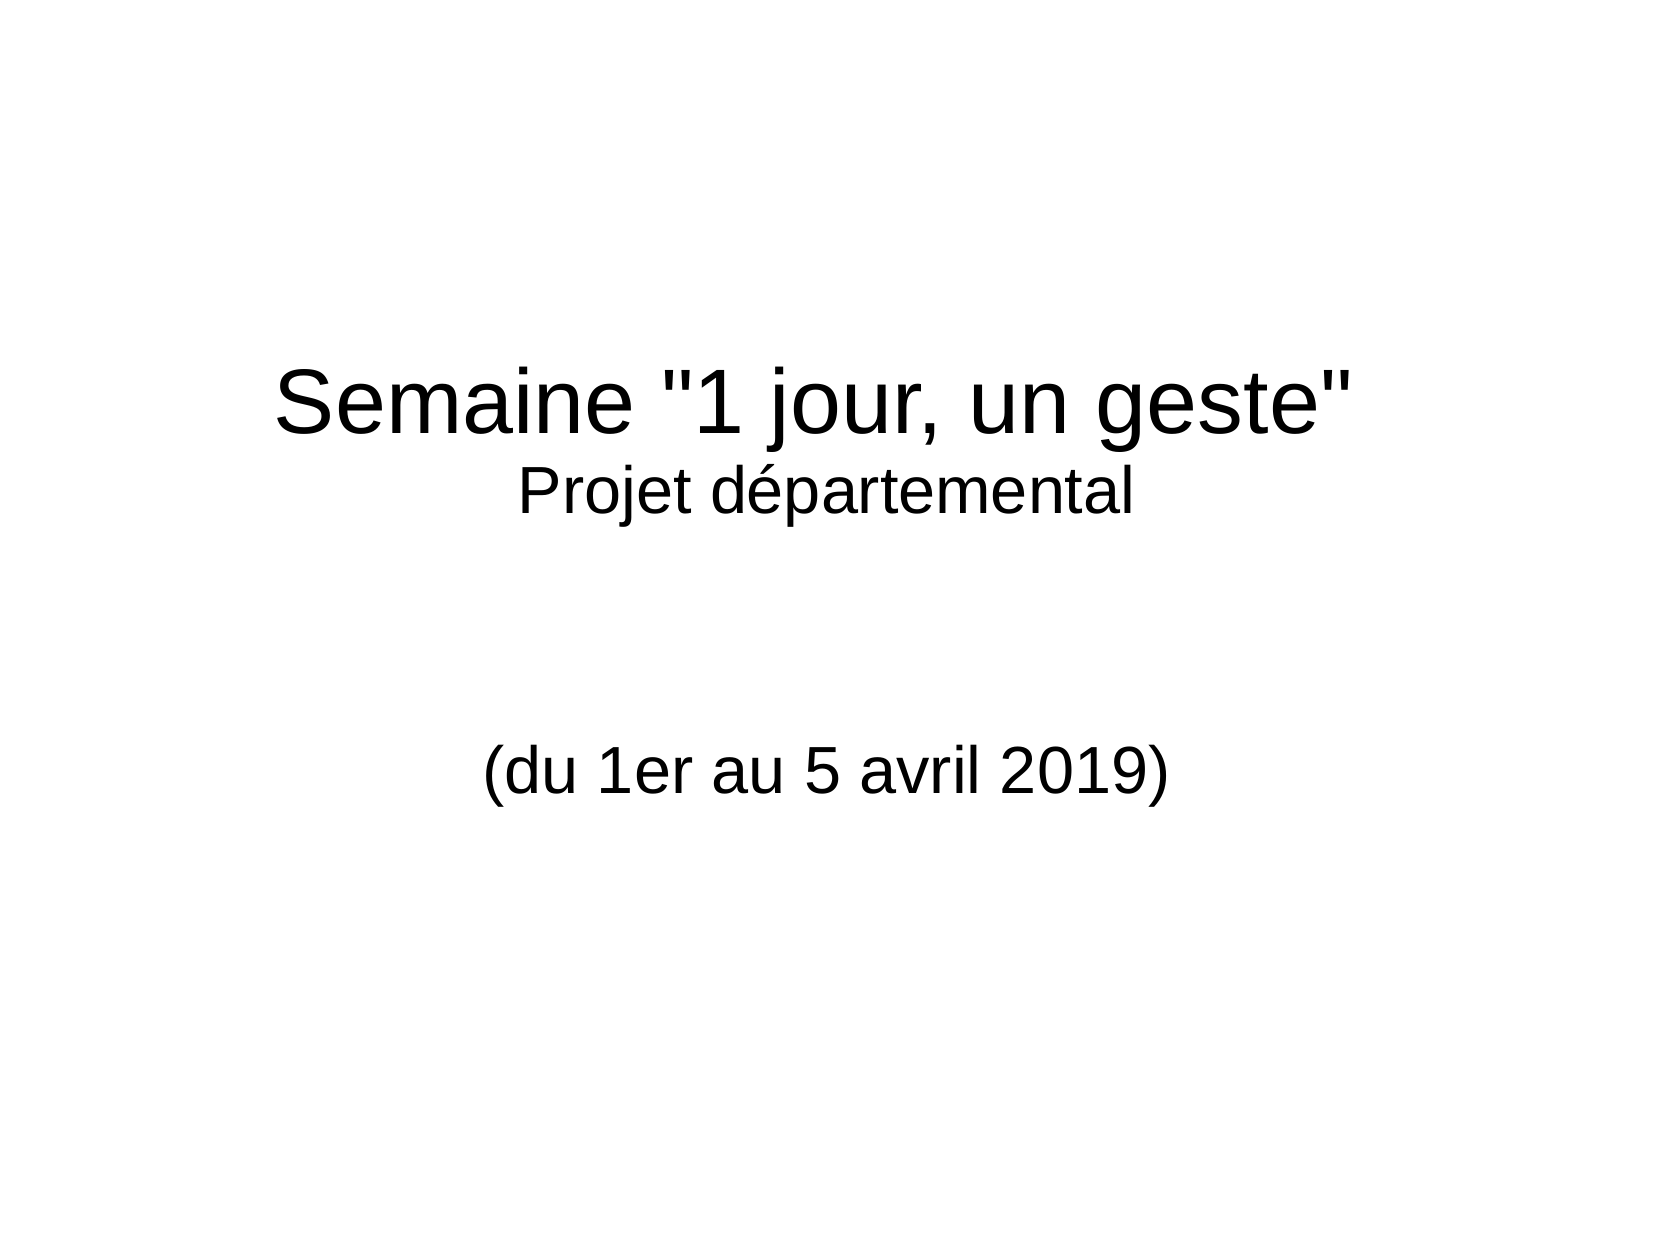

# Semaine "1 jour, un geste"
Projet départemental
(du 1er au 5 avril 2019)